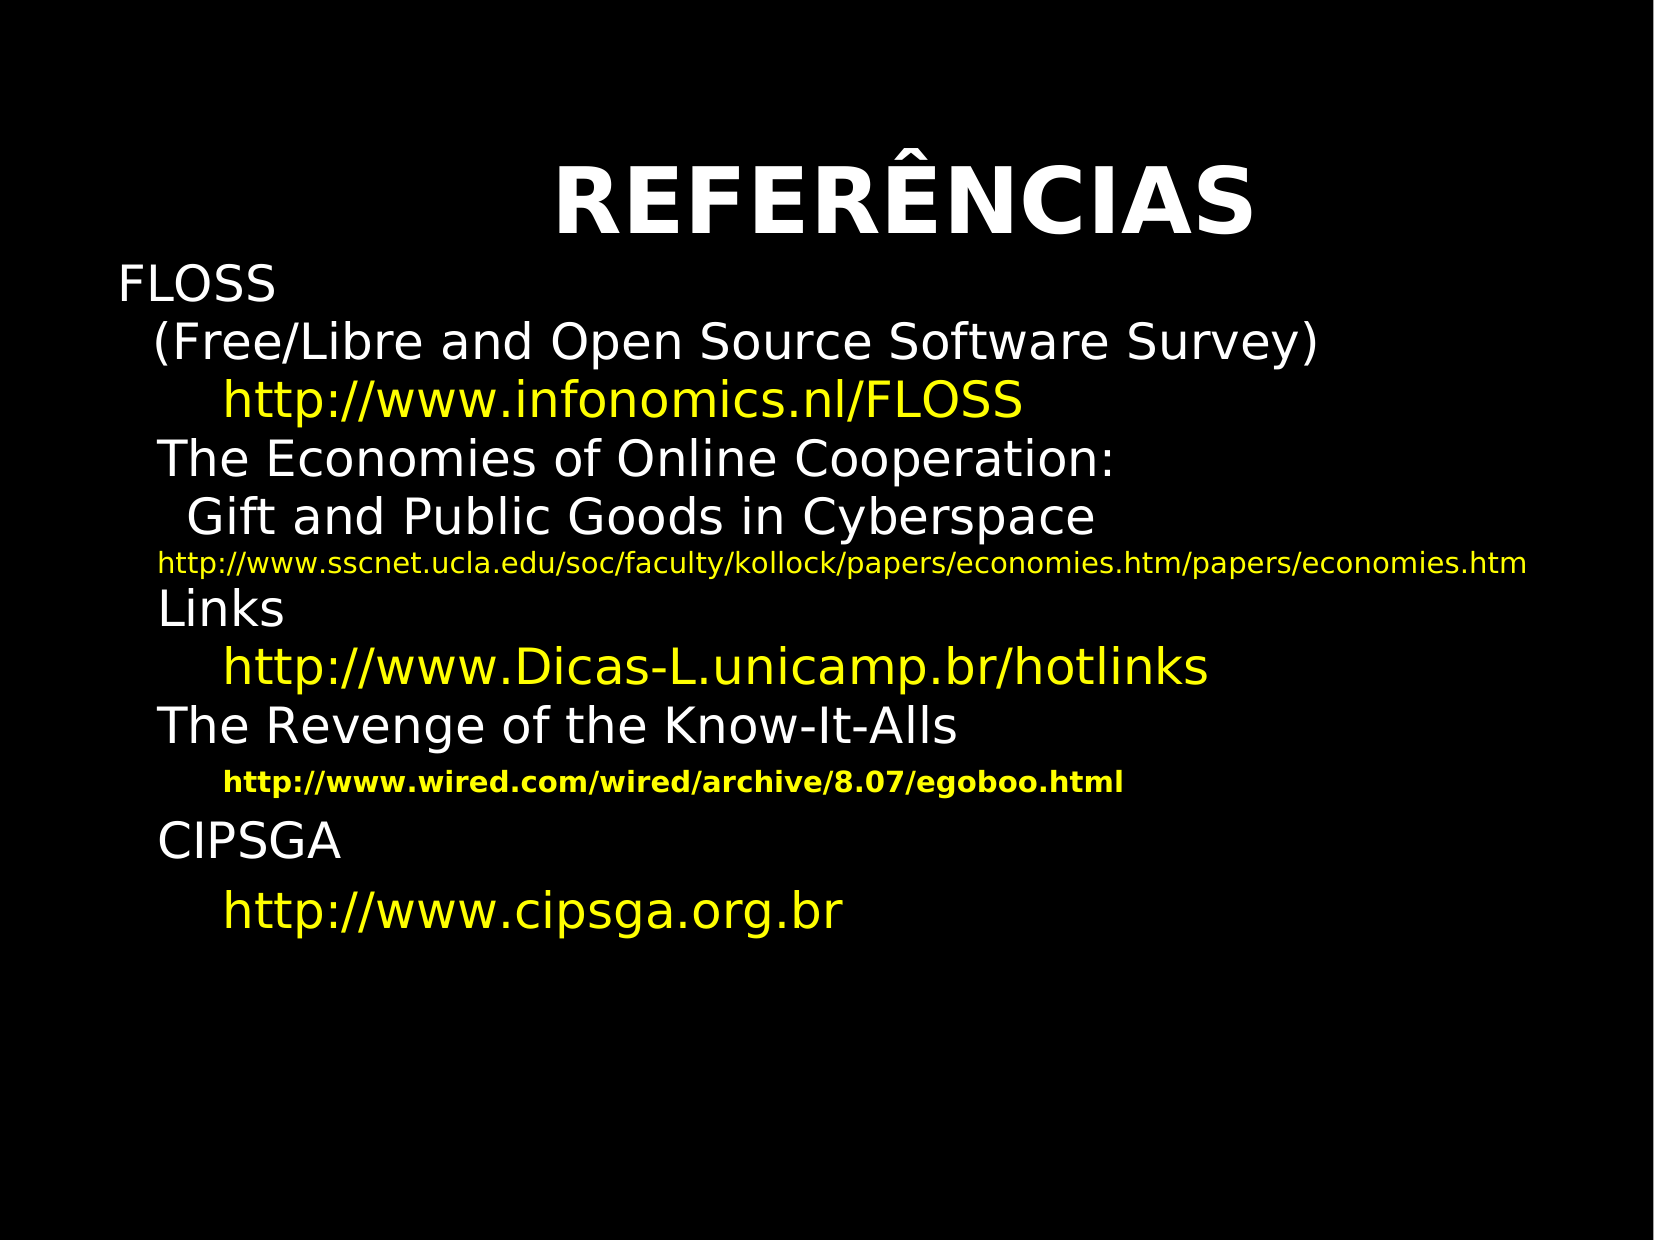

REFERÊNCIAS
FLOSS
(Free/Libre and Open Source Software Survey)
http://www.infonomics.nl/FLOSS
The Economies of Online Cooperation:
Gift and Public Goods in Cyberspace
http://www.sscnet.ucla.edu/soc/faculty/kollock/papers/economies.htm/papers/economies.htm
Links
http://www.Dicas-L.unicamp.br/hotlinks
The Revenge of the Know-It-Alls
http://www.wired.com/wired/archive/8.07/egoboo.html
CIPSGA
http://www.cipsga.org.br